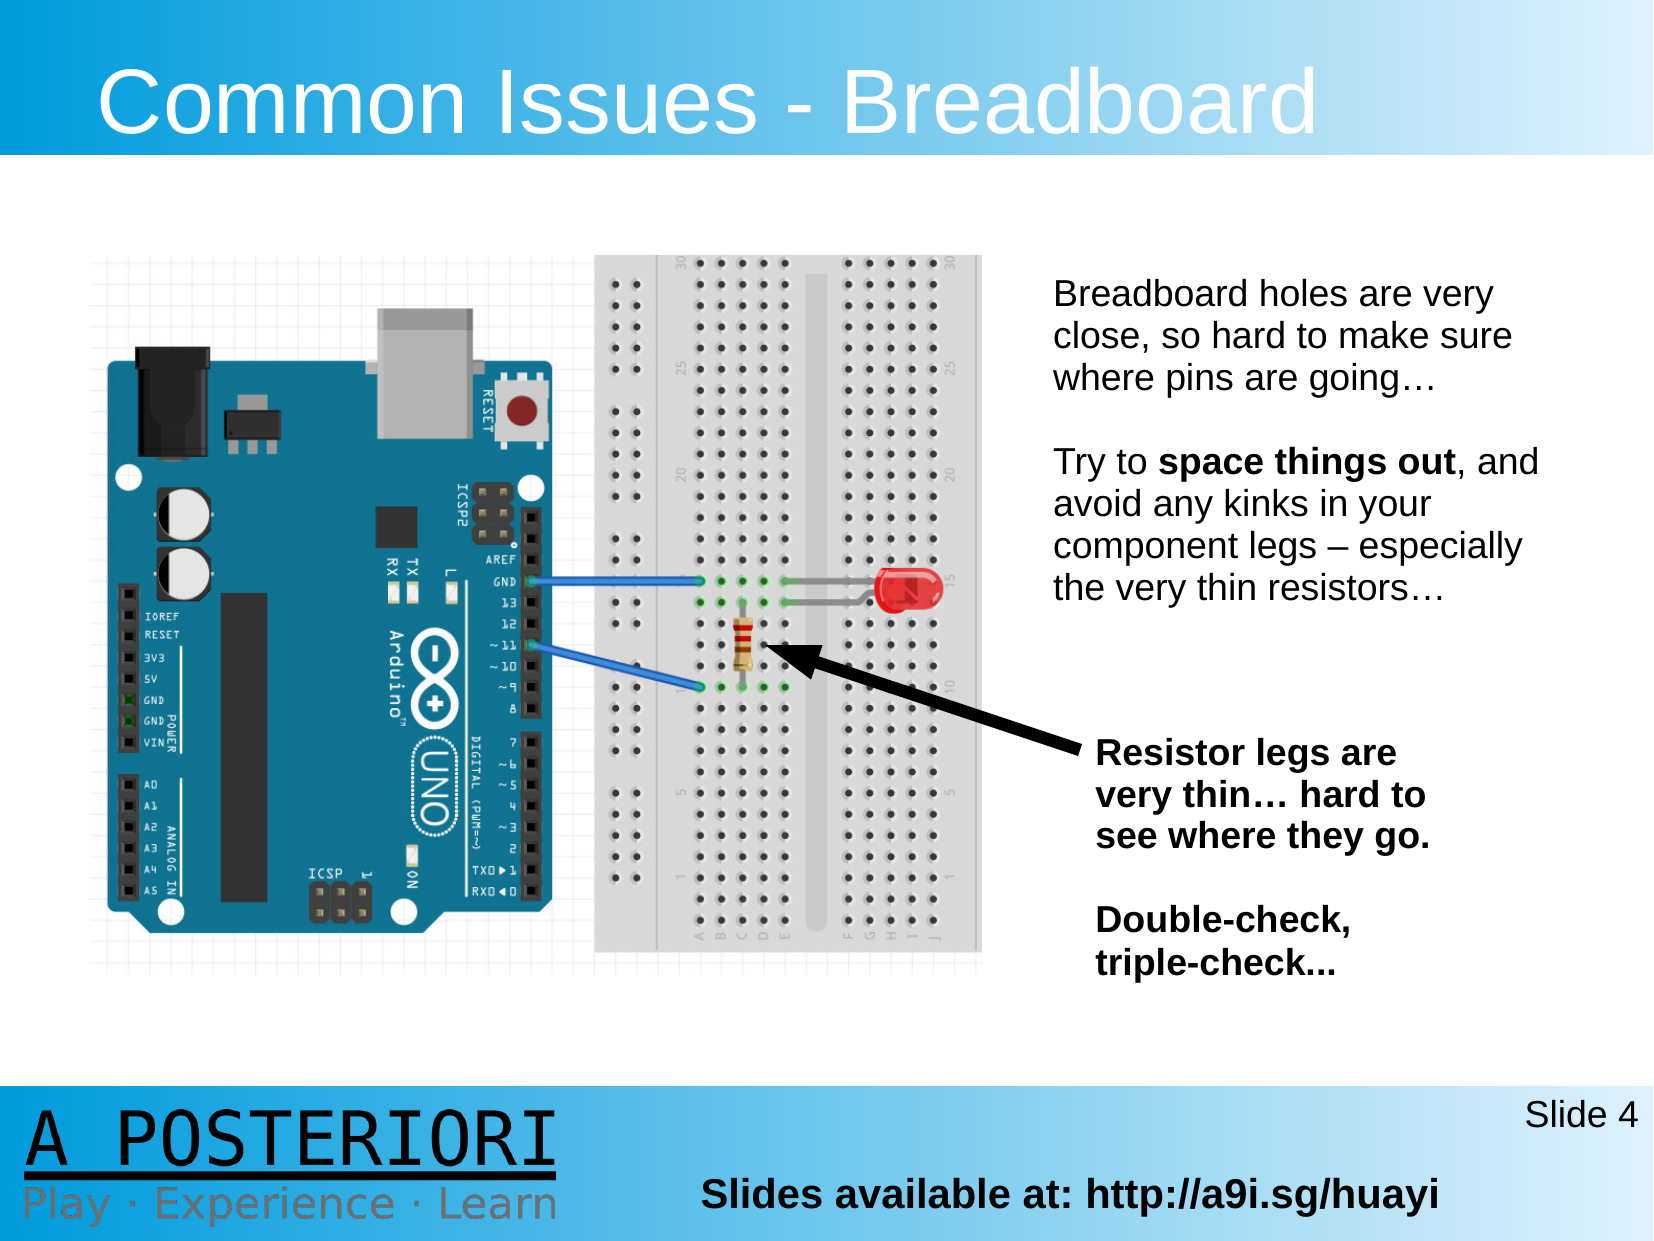

# Common Issues - Breadboard
Breadboard holes are very close, so hard to make sure where pins are going…
Try to space things out, and avoid any kinks in your component legs – especially the very thin resistors…
Resistor legs are very thin… hard to see where they go.
Double-check, triple-check...